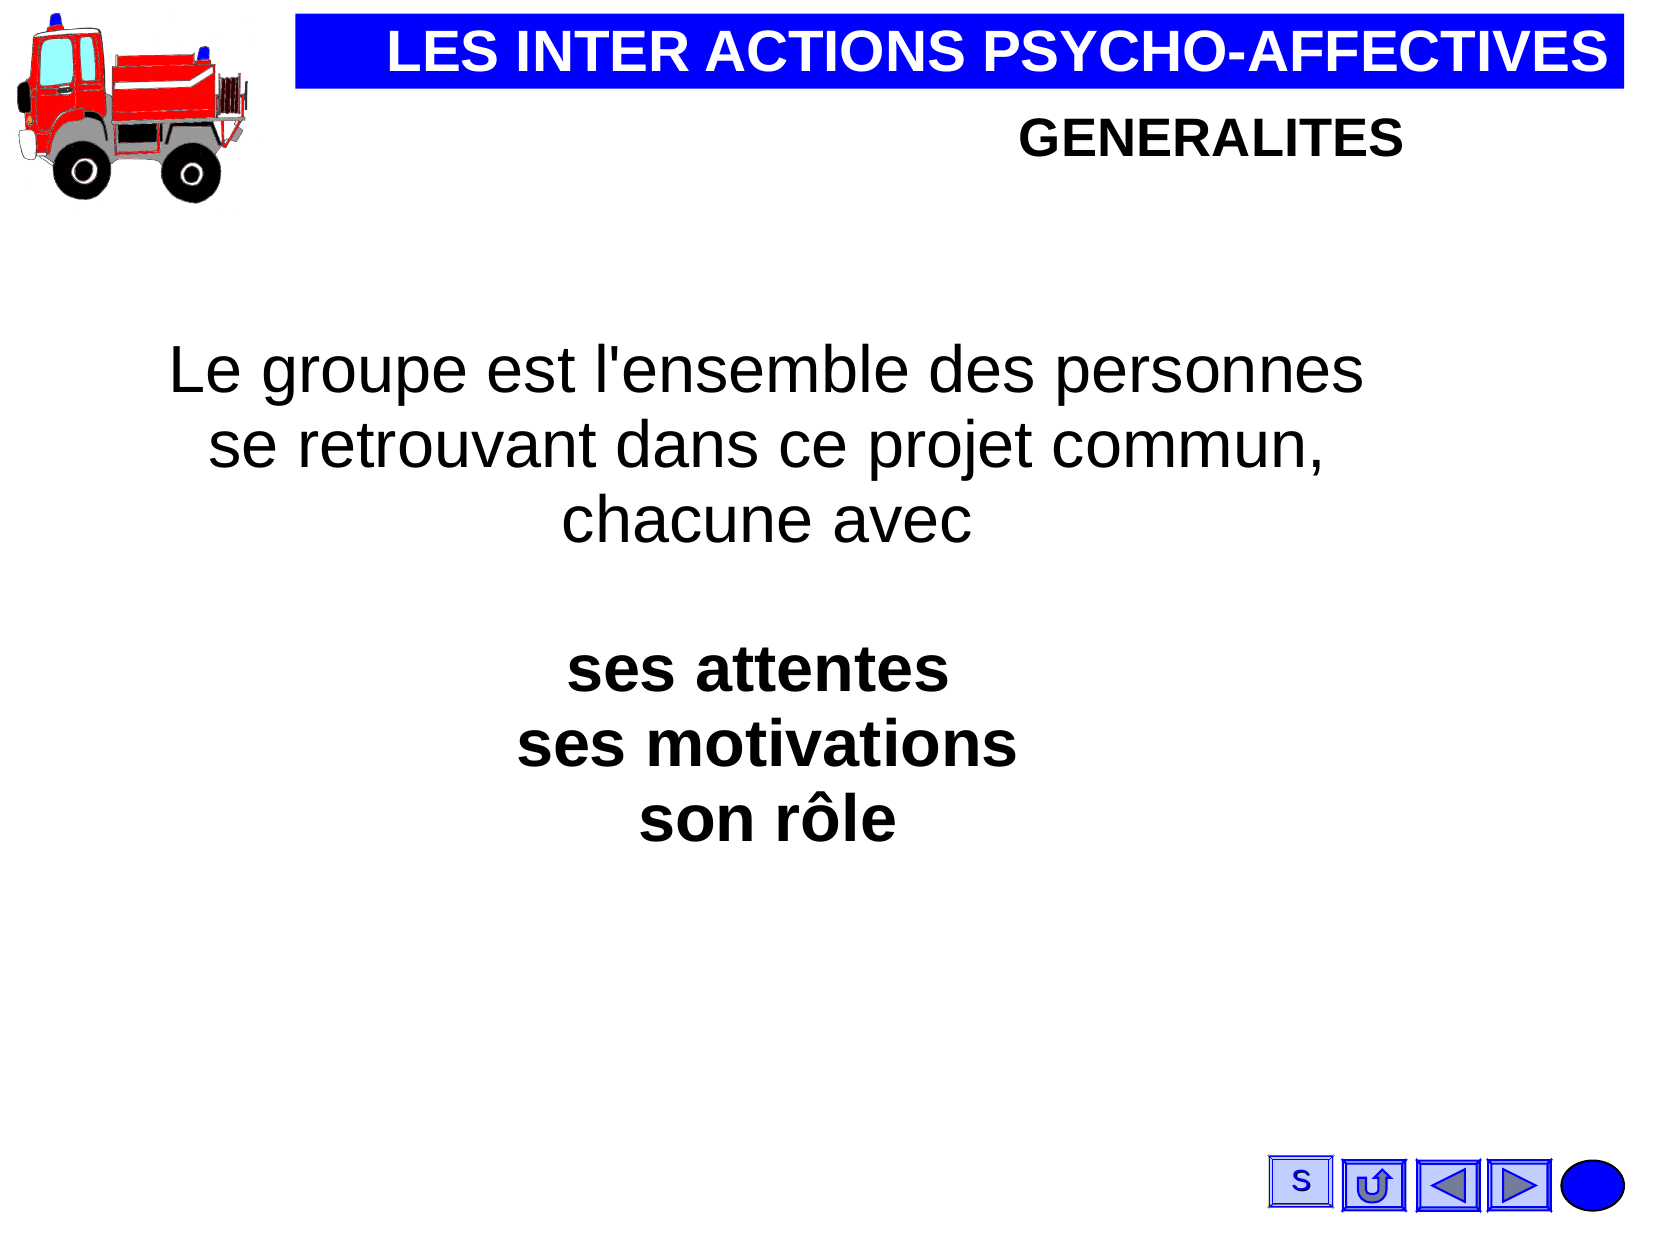

LES INTER ACTIONS PSYCHO-AFFECTIVES
GENERALITES
Le groupe est l'ensemble des personnes se retrouvant dans ce projet commun, chacune avec
ses attentes
ses motivations
son rôle
#